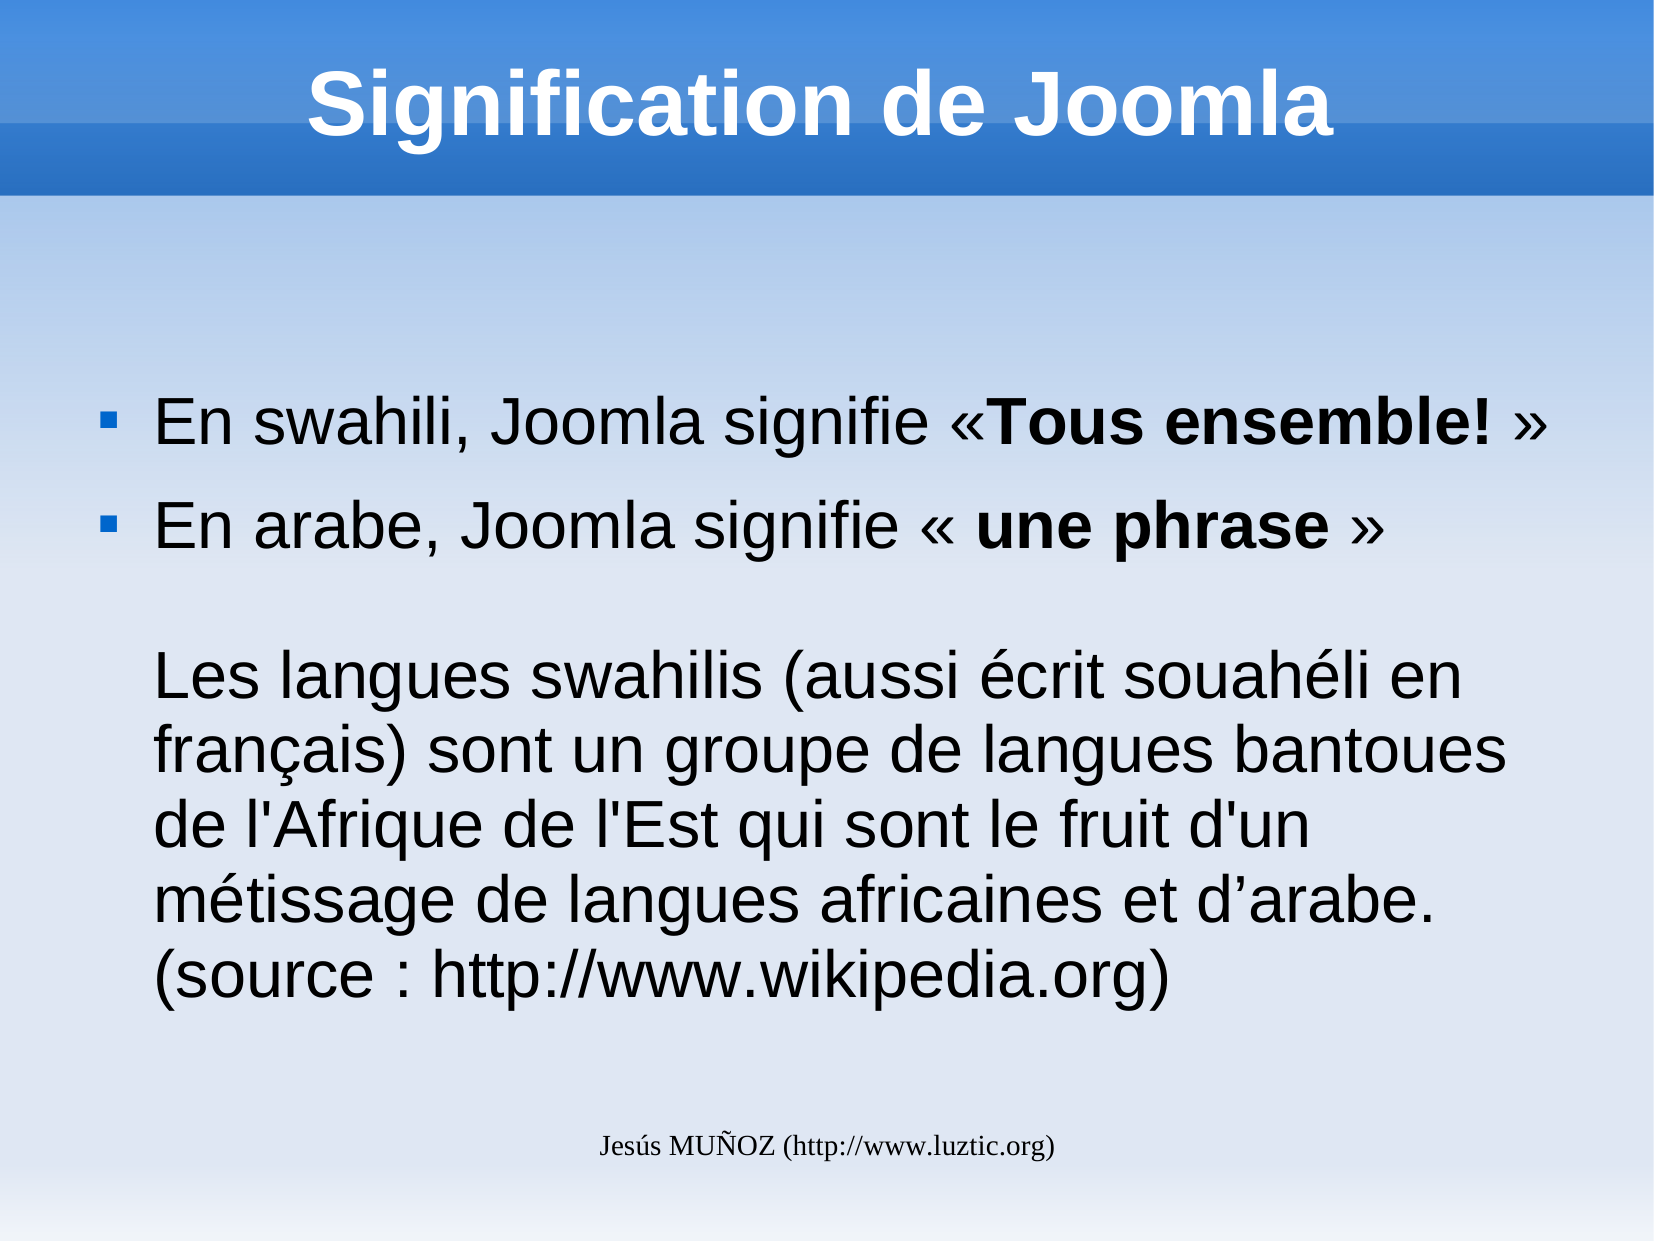

# Signification de Joomla
En swahili, Joomla signifie «Tous ensemble! »
En arabe, Joomla signifie « une phrase »
Les langues swahilis (aussi écrit souahéli en français) sont un groupe de langues bantoues de l'Afrique de l'Est qui sont le fruit d'un métissage de langues africaines et d’arabe.
(source : http://www.wikipedia.org)
Jesús MUÑOZ (http://www.luztic.org)